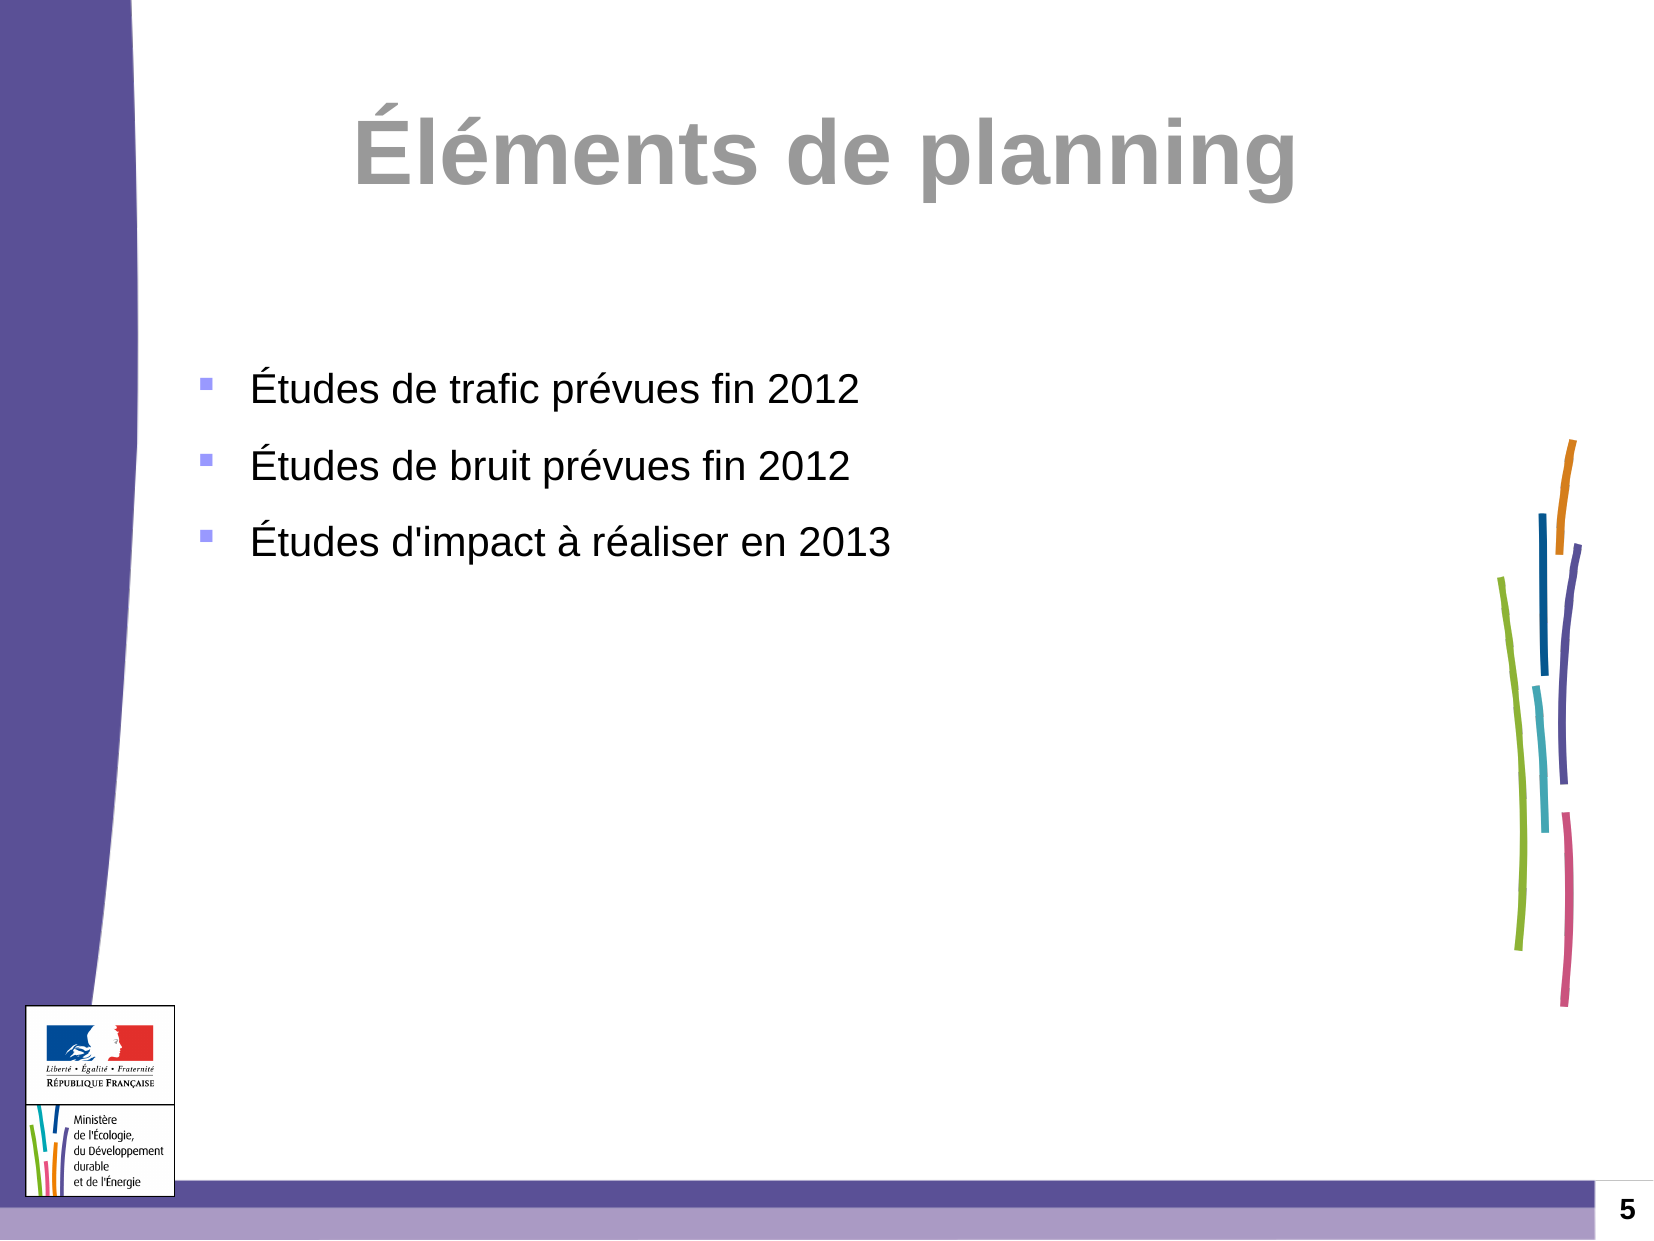

# Éléments de planning
Études de trafic prévues fin 2012
Études de bruit prévues fin 2012
Études d'impact à réaliser en 2013
5